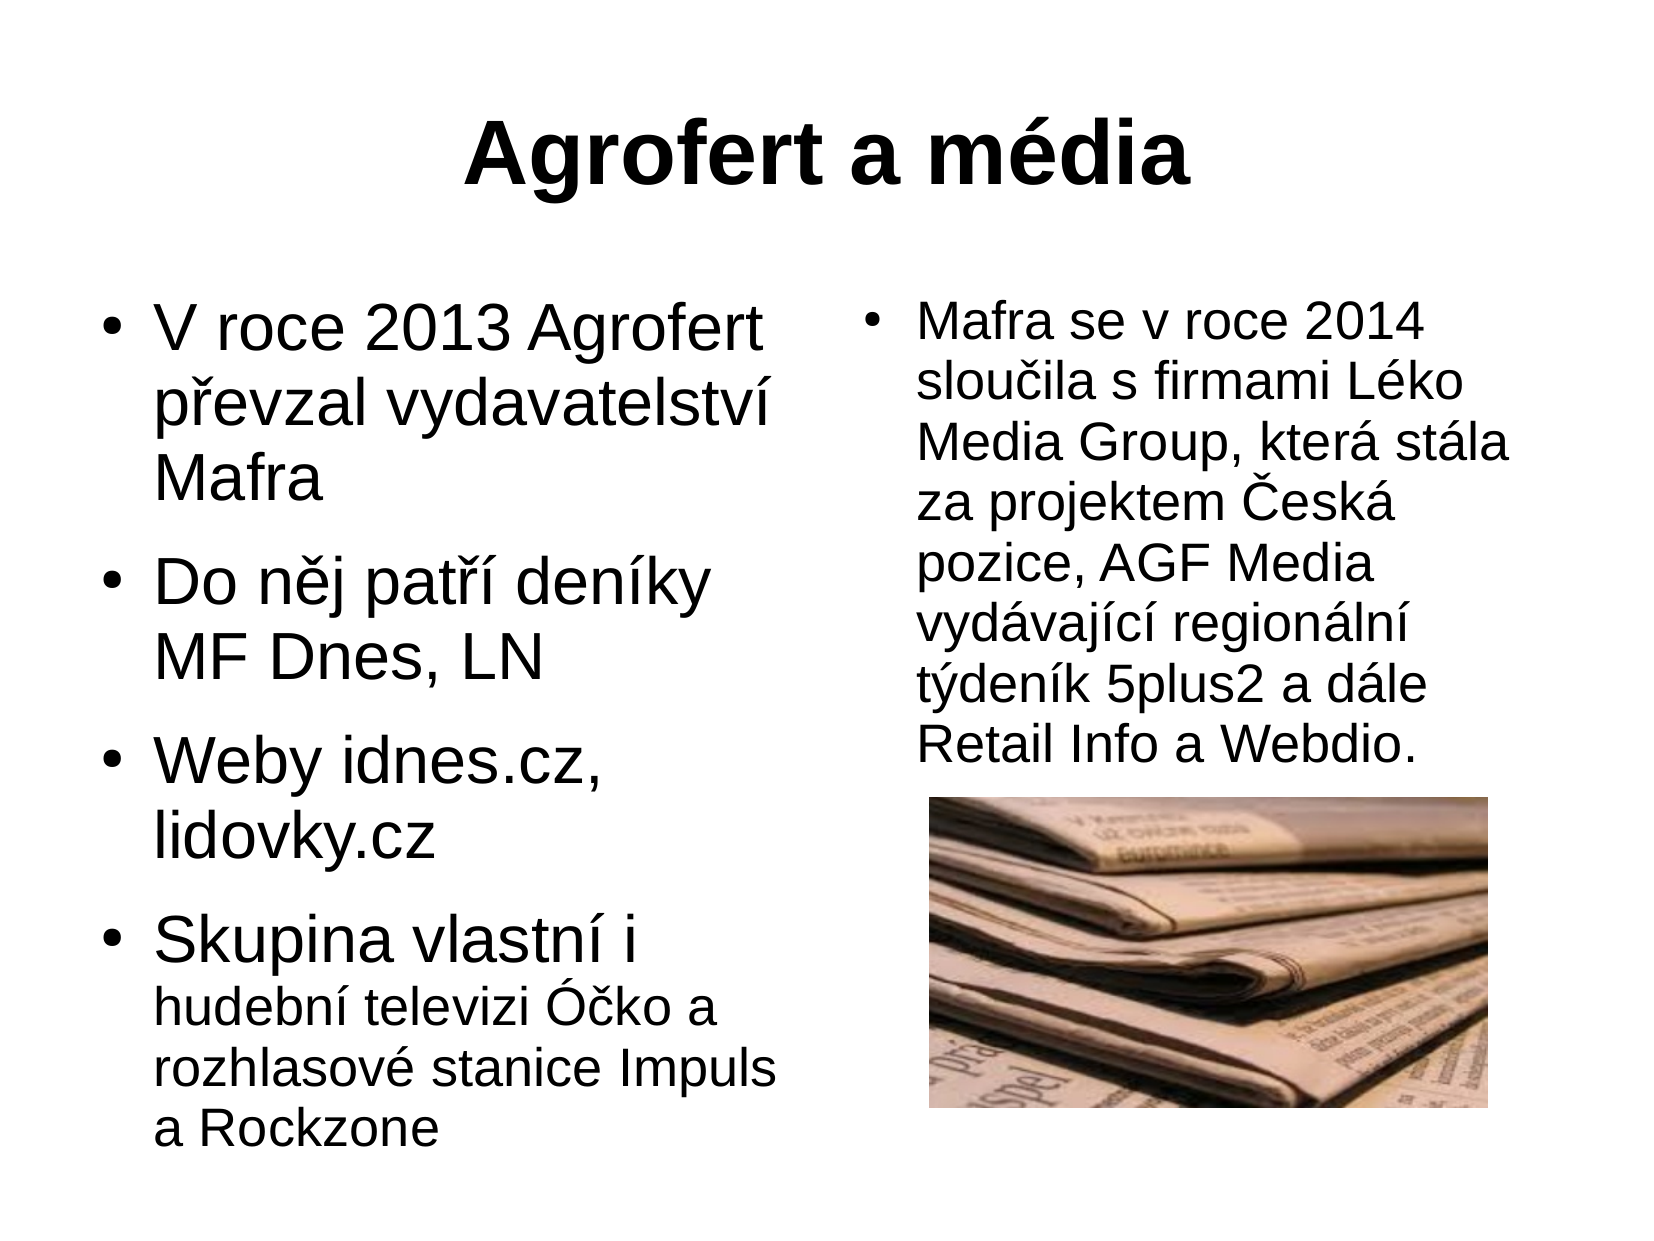

# Agrofert a média
V roce 2013 Agrofert převzal vydavatelství Mafra
Do něj patří deníky MF Dnes, LN
Weby idnes.cz, lidovky.cz
Skupina vlastní i hudební televizi Óčko a rozhlasové stanice Impuls a Rockzone
Mafra se v roce 2014 sloučila s firmami Léko Media Group, která stála za projektem Česká pozice, AGF Media vydávající regionální týdeník 5plus2 a dále Retail Info a Webdio.